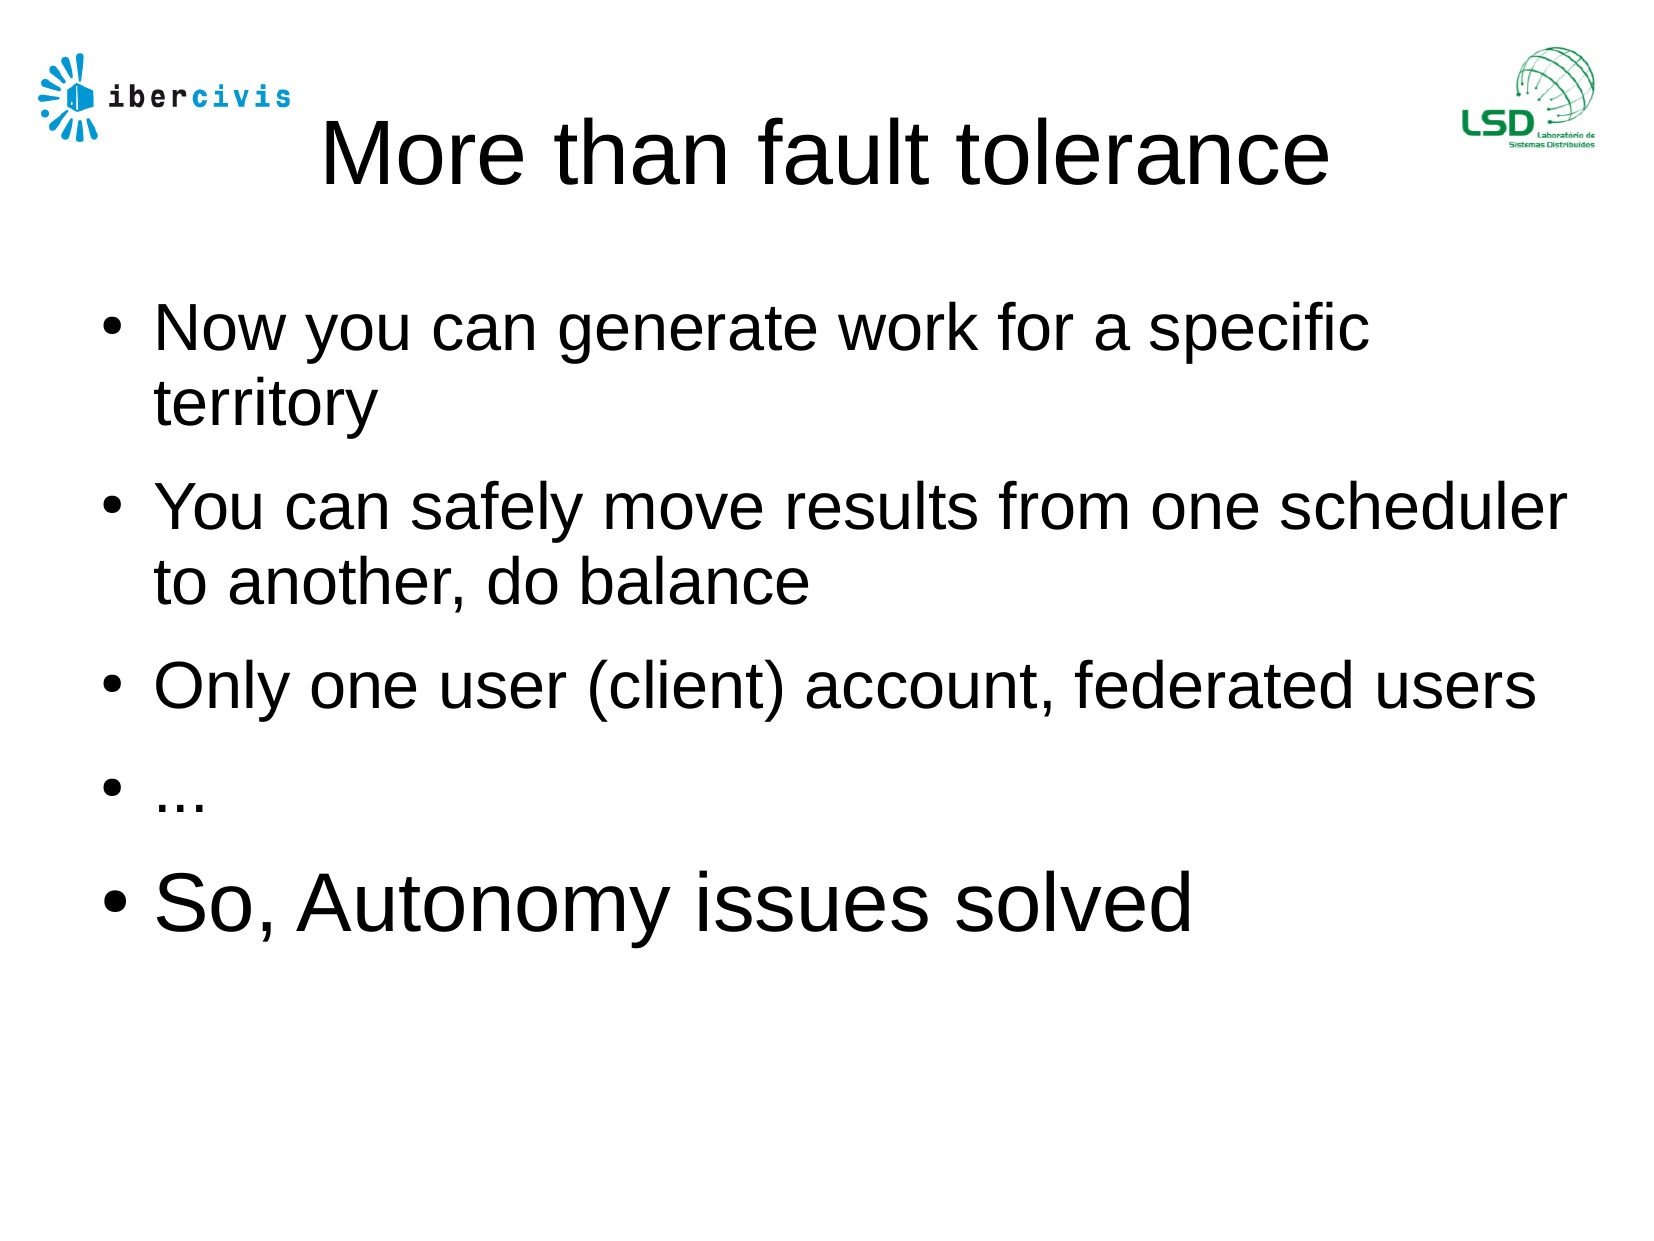

# More than fault tolerance
Now you can generate work for a specific territory
You can safely move results from one scheduler to another, do balance
Only one user (client) account, federated users
...
So, Autonomy issues solved